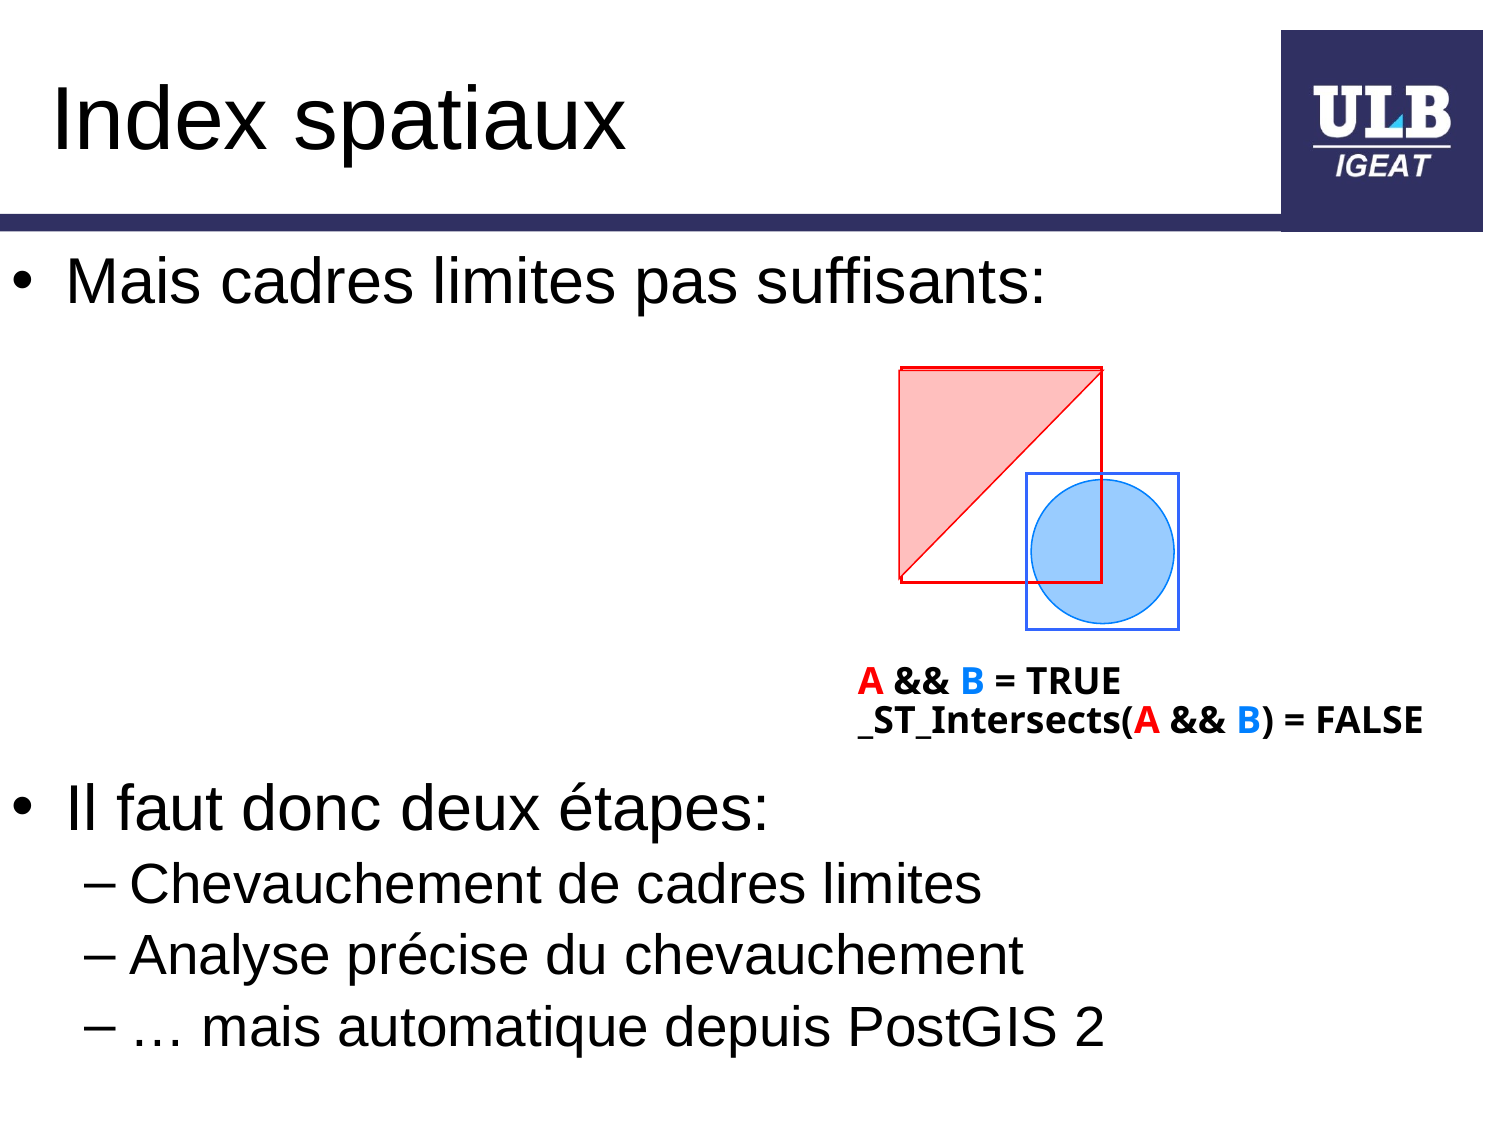

# Index spatiaux
Mais cadres limites pas suffisants:
Il faut donc deux étapes:
Chevauchement de cadres limites
Analyse précise du chevauchement
… mais automatique depuis PostGIS 2
A && B = TRUE
_ST_Intersects(A && B) = FALSE